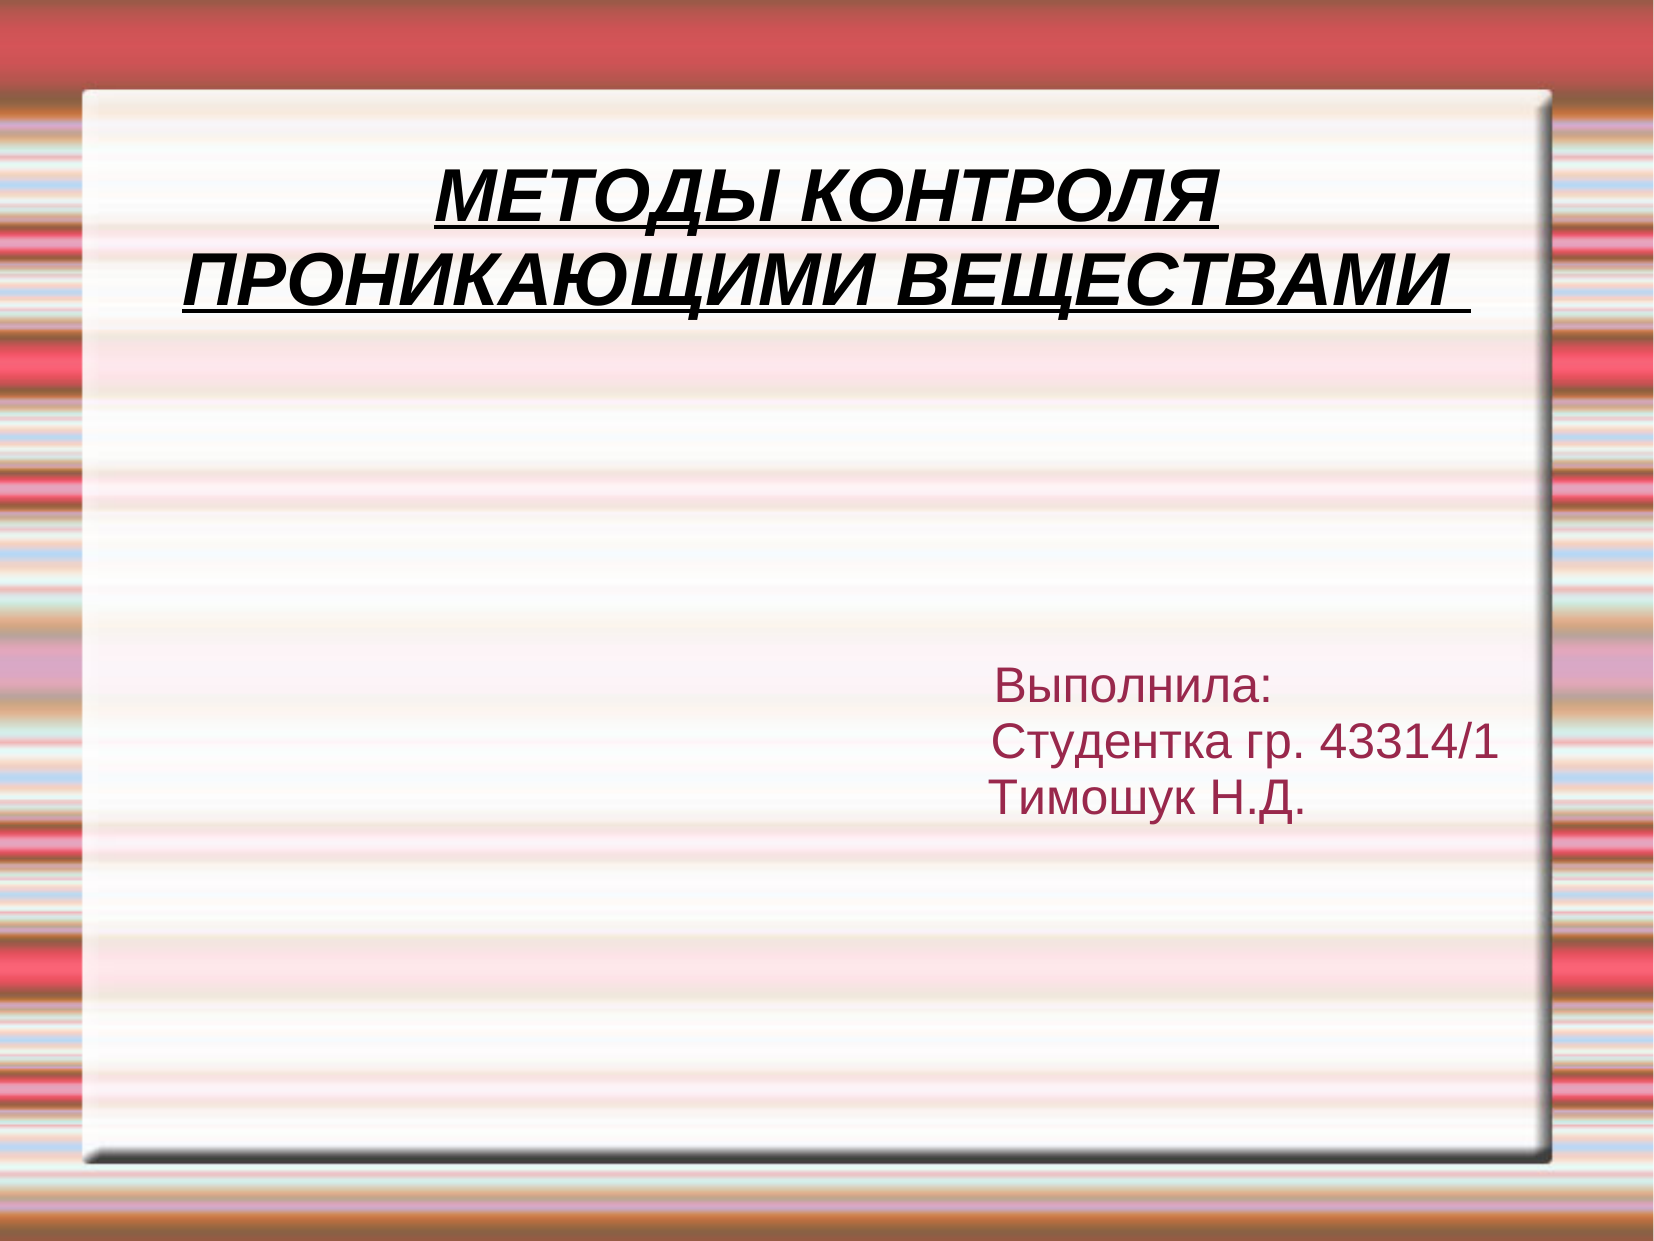

# МЕТОДЫ КОНТРОЛЯ ПРОНИКАЮЩИМИ ВЕЩЕСТВАМИ
 Выполнила:
 Студентка гр. 43314/1
 Тимошук Н.Д.